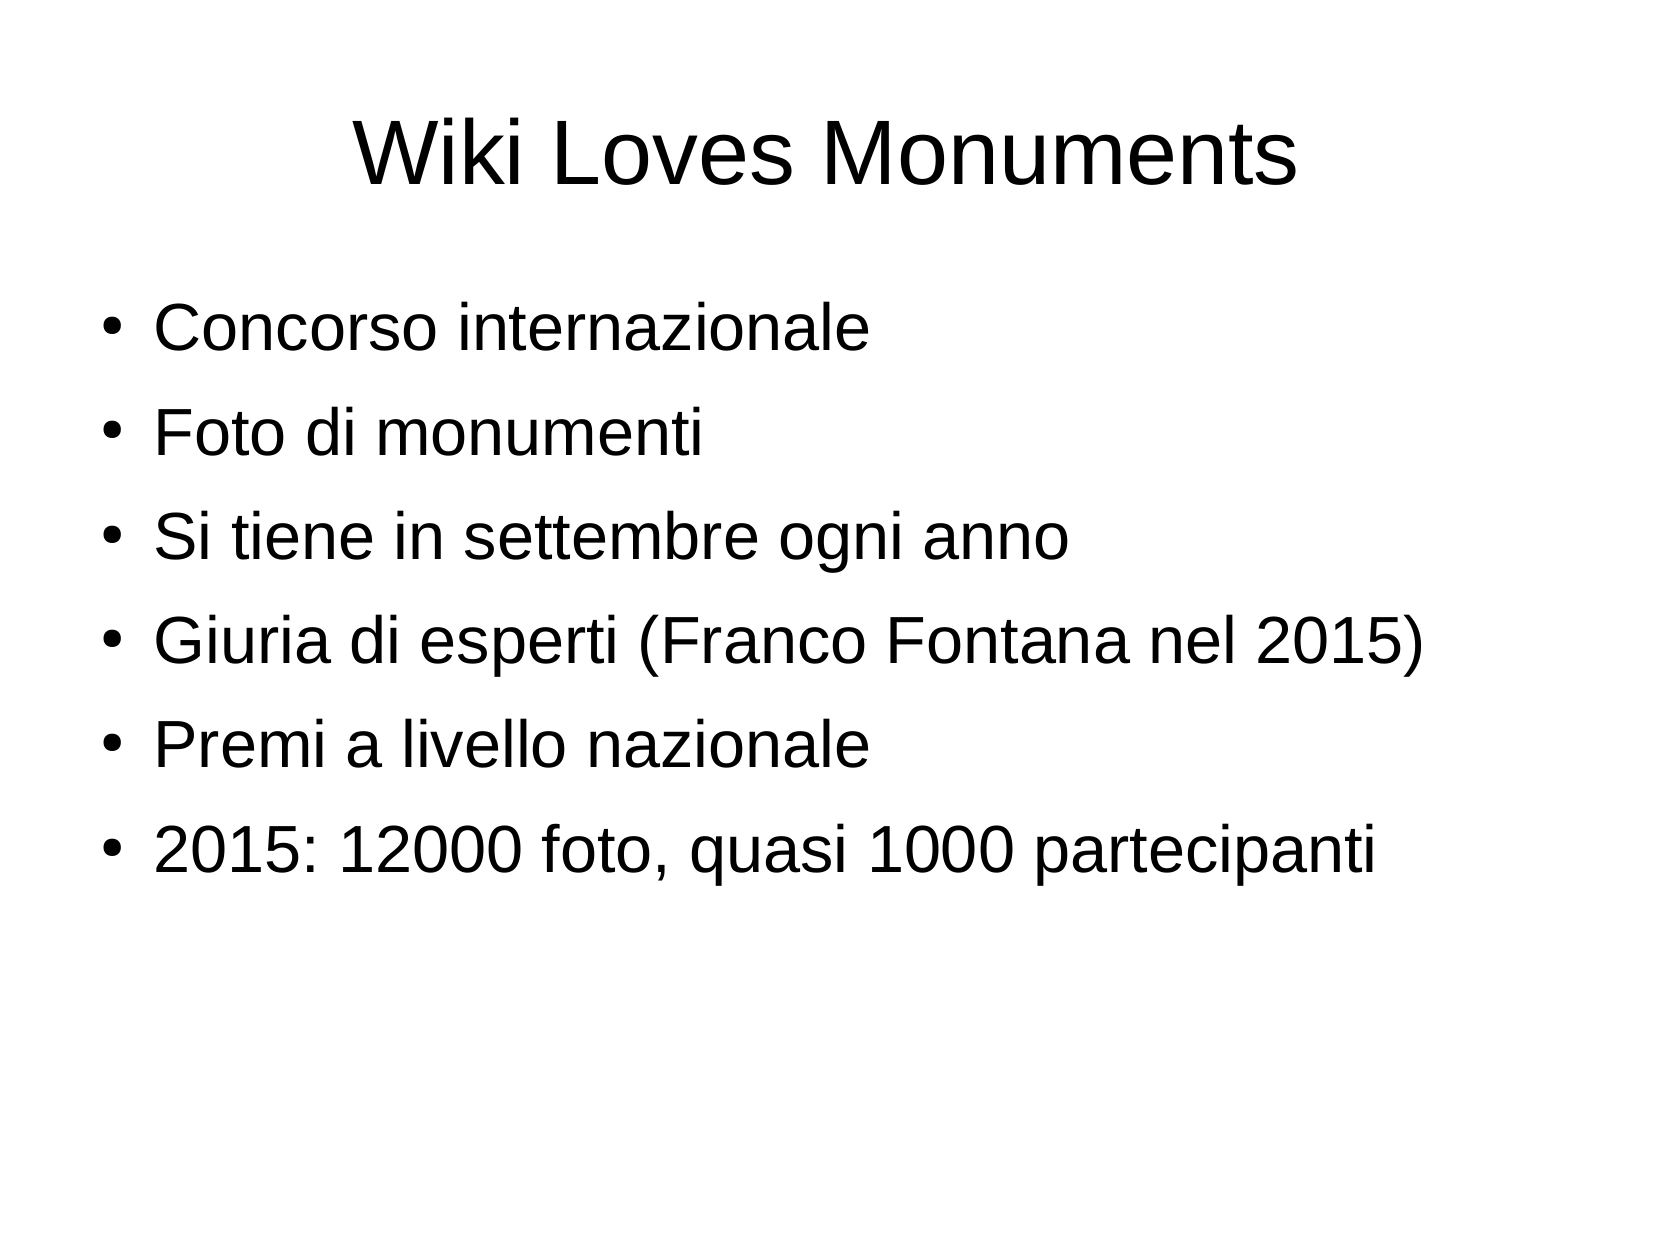

# Wiki Loves Monuments
Concorso internazionale
Foto di monumenti
Si tiene in settembre ogni anno
Giuria di esperti (Franco Fontana nel 2015)
Premi a livello nazionale
2015: 12000 foto, quasi 1000 partecipanti